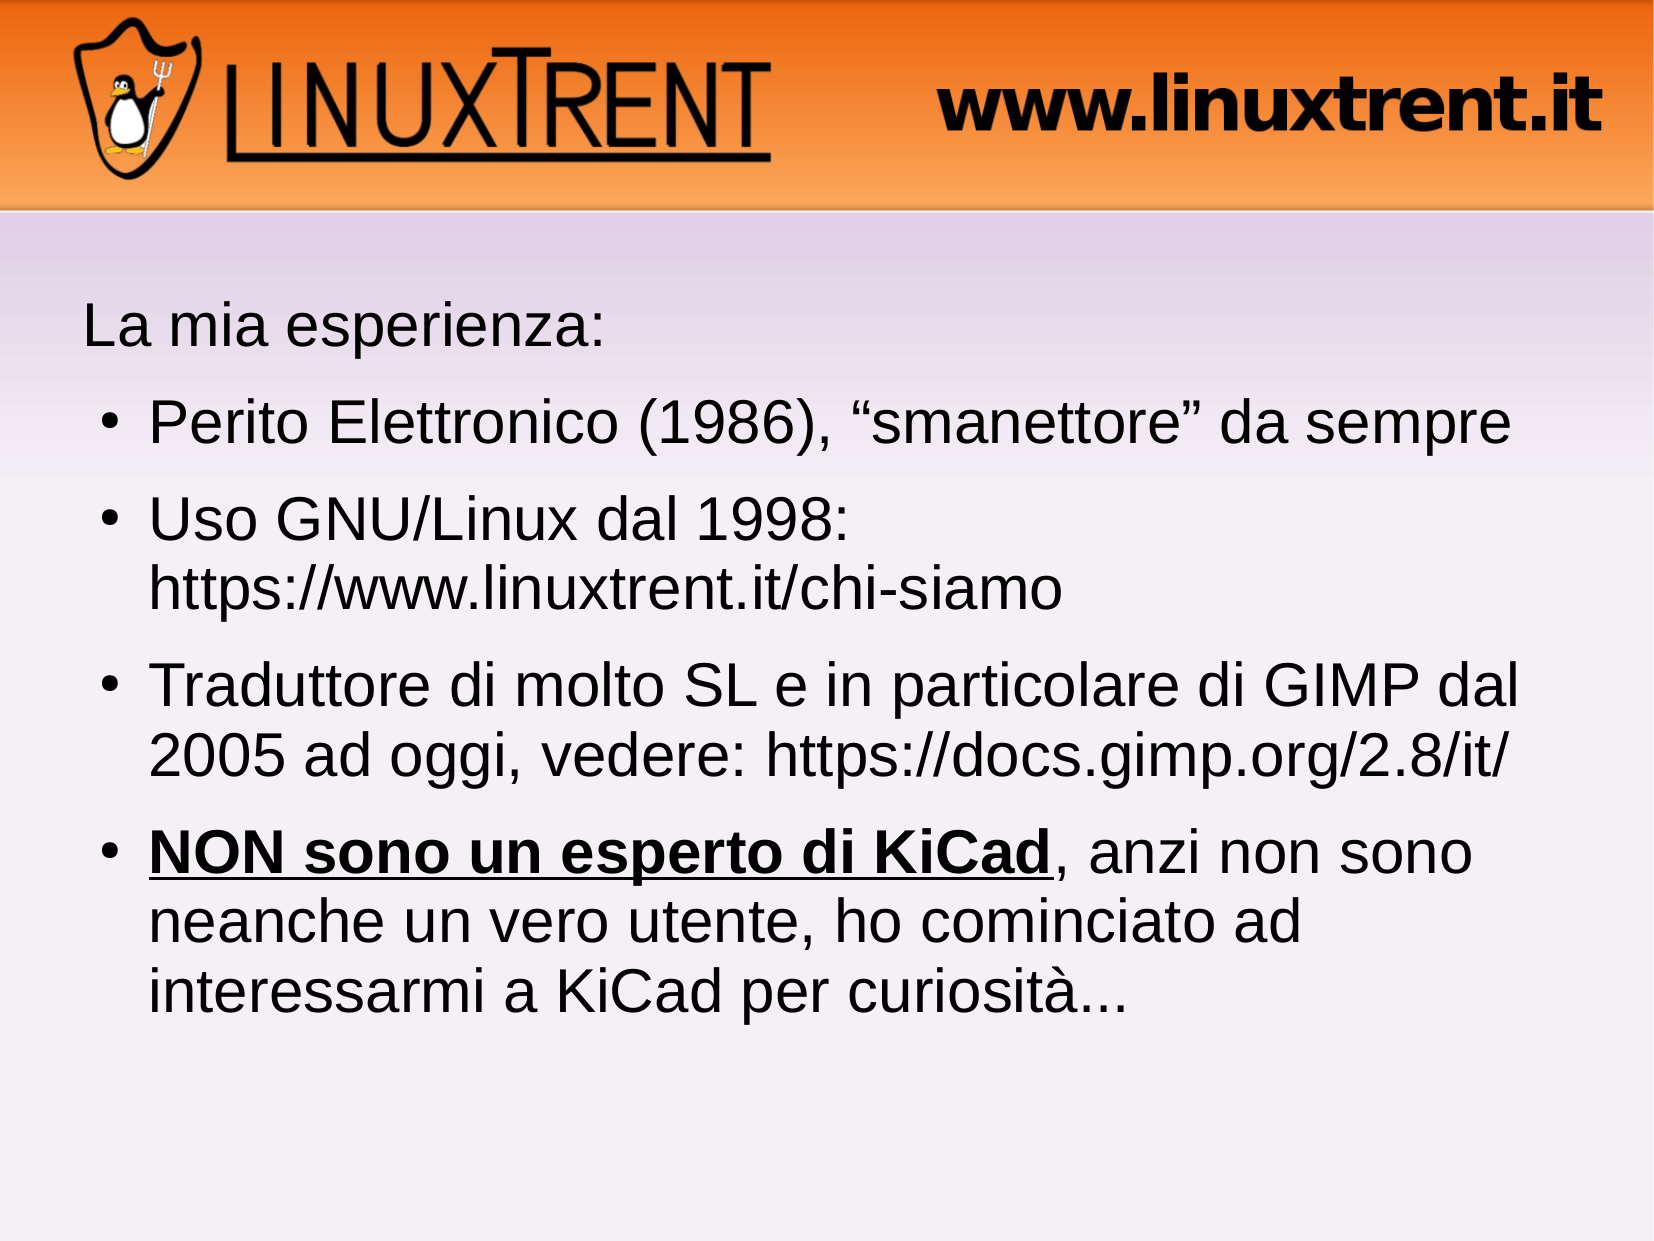

# La mia esperienza:
Perito Elettronico (1986), “smanettore” da sempre
Uso GNU/Linux dal 1998: https://www.linuxtrent.it/chi-siamo
Traduttore di molto SL e in particolare di GIMP dal 2005 ad oggi, vedere: https://docs.gimp.org/2.8/it/
NON sono un esperto di KiCad, anzi non sono neanche un vero utente, ho cominciato ad interessarmi a KiCad per curiosità...